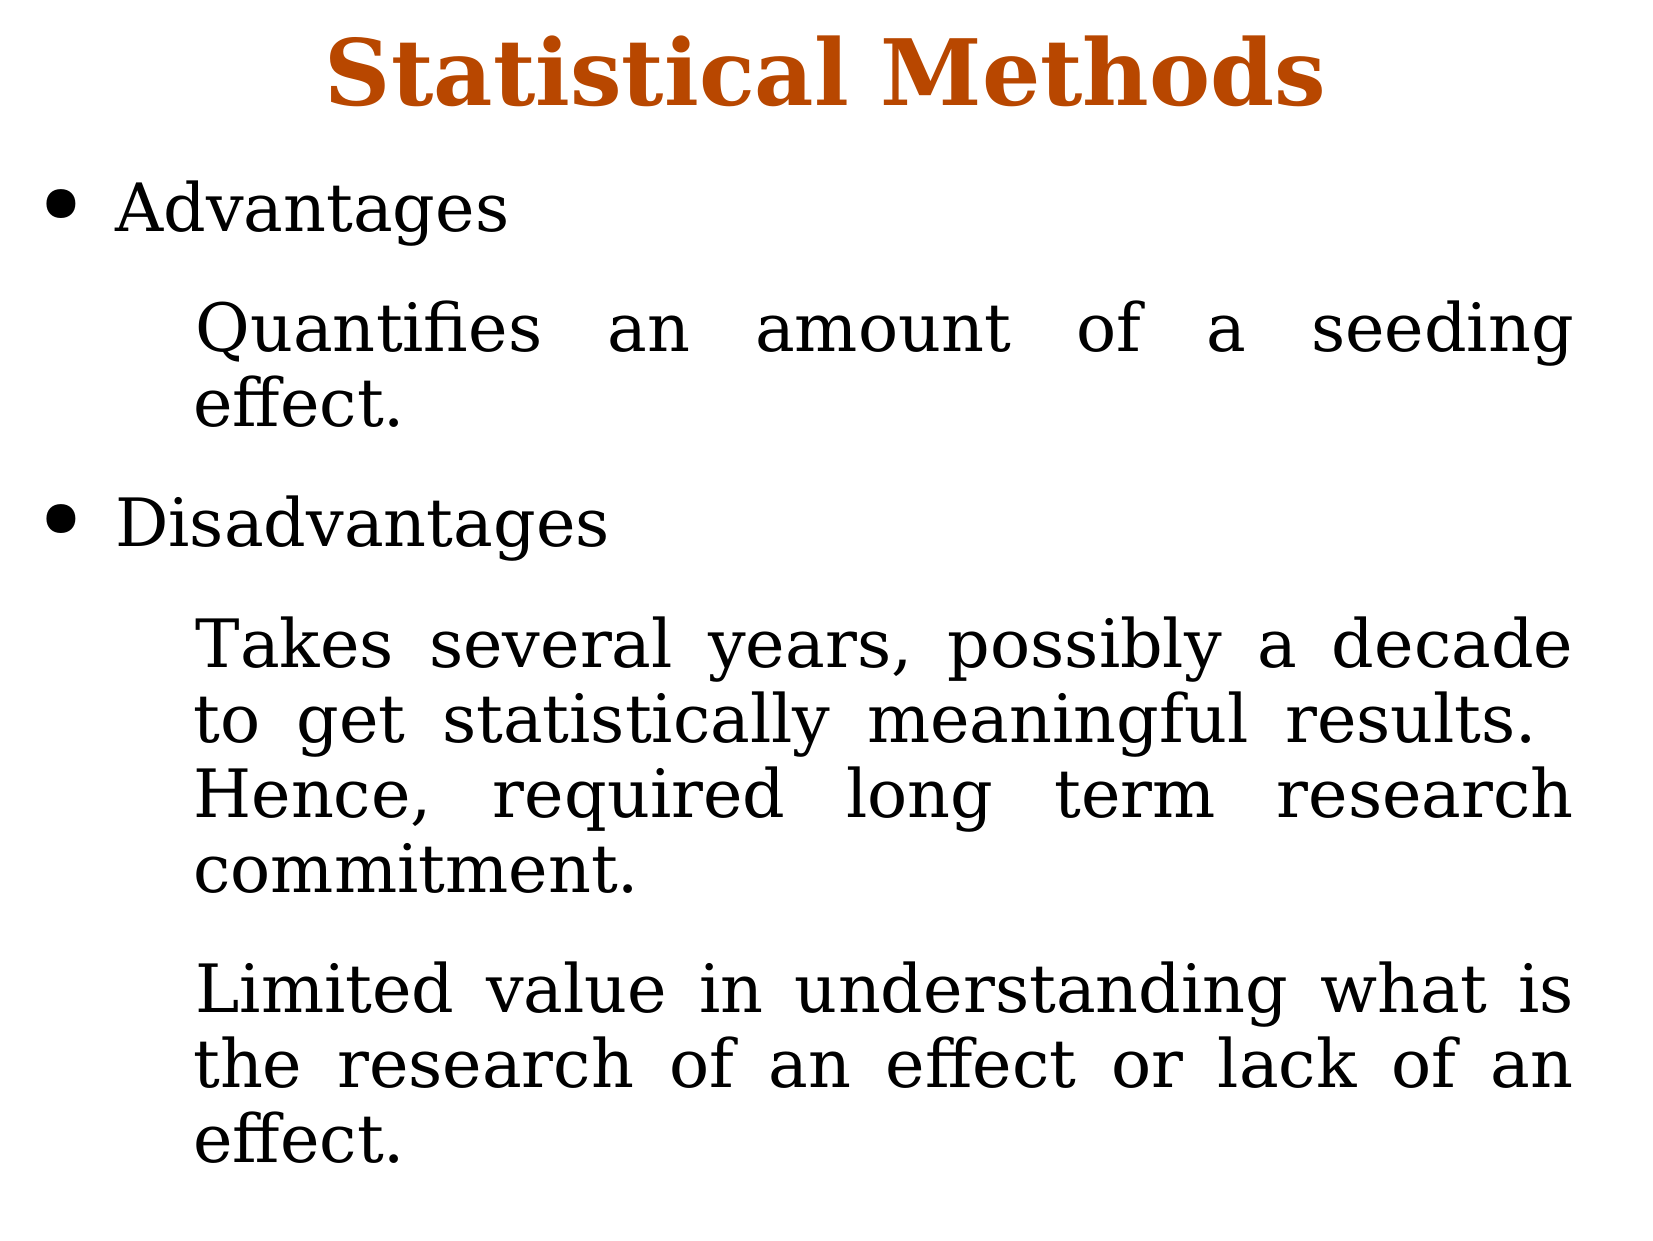

Statistical Methods
Advantages
Quantifies an amount of a seeding effect.
Disadvantages
Takes several years, possibly a decade to get statistically meaningful results. Hence, required long term research commitment.
Limited value in understanding what is the research of an effect or lack of an effect.